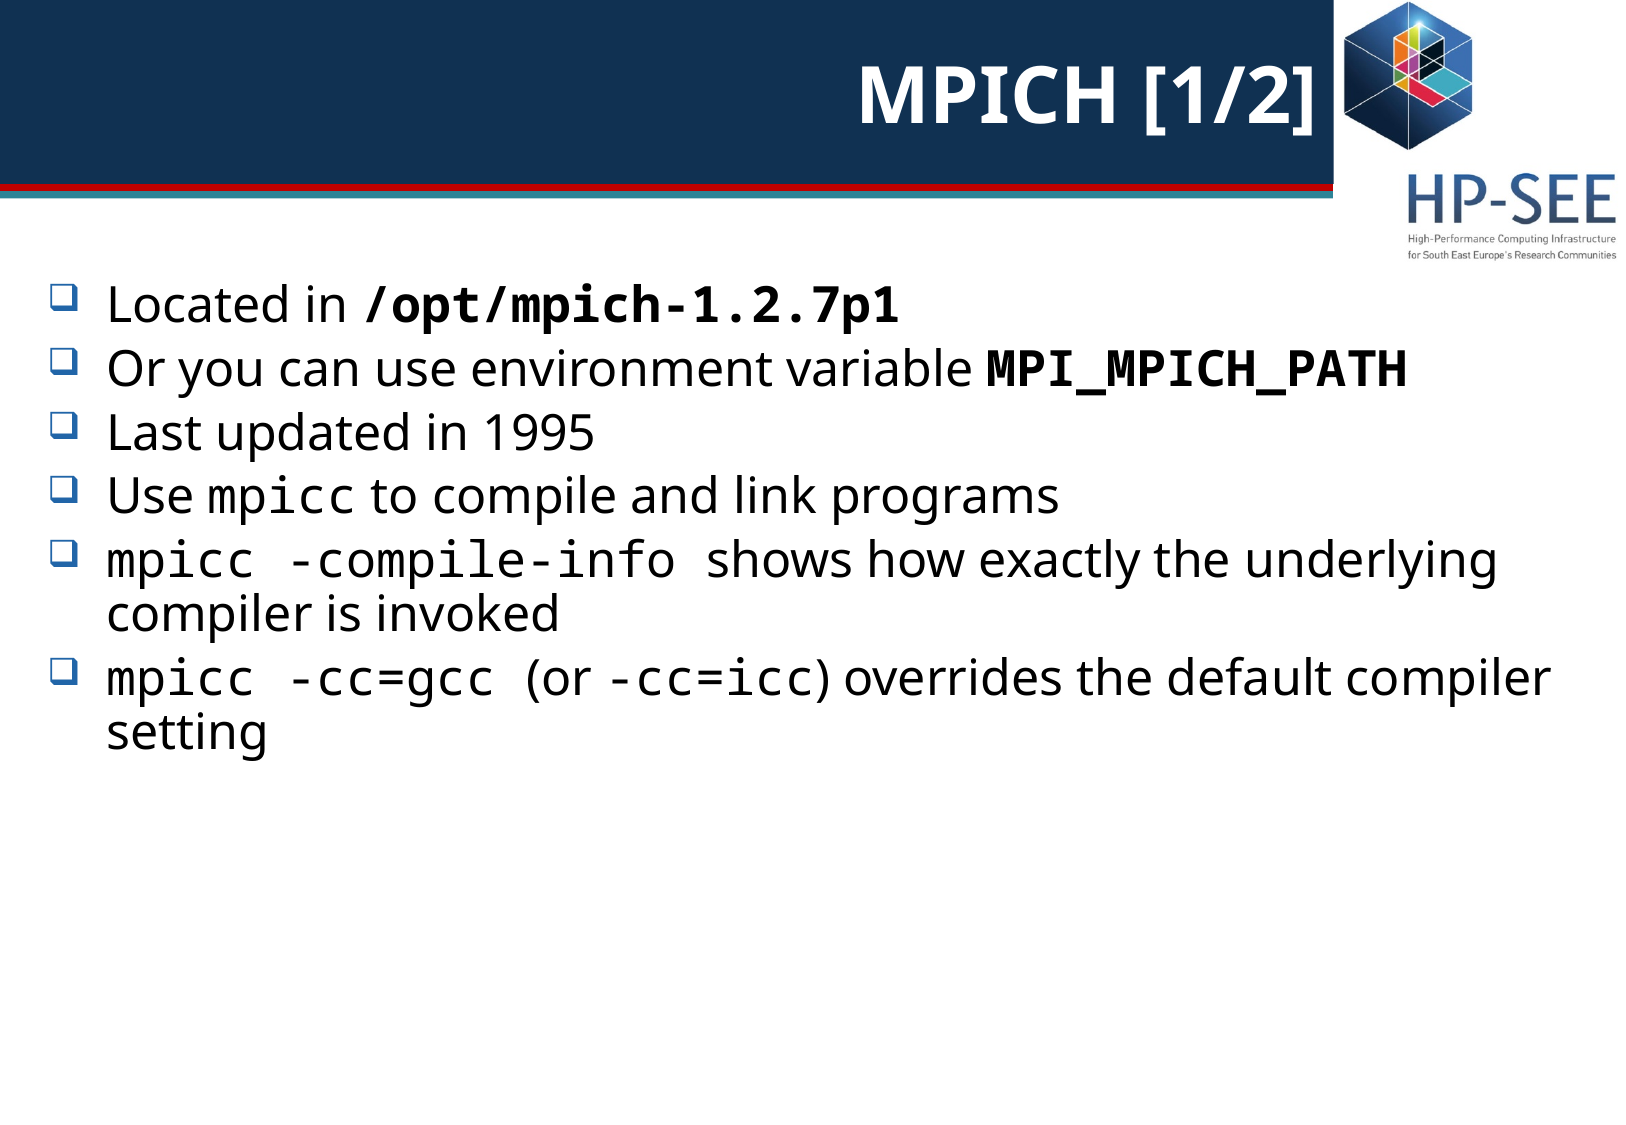

# MPICH [1/2]
Located in /opt/mpich-1.2.7p1
Or you can use environment variable MPI_MPICH_PATH
Last updated in 1995
Use mpicc to compile and link programs
mpicc -compile-info shows how exactly the underlying compiler is invoked
mpicc -cc=gcc (or -cc=icc) overrides the default compiler setting